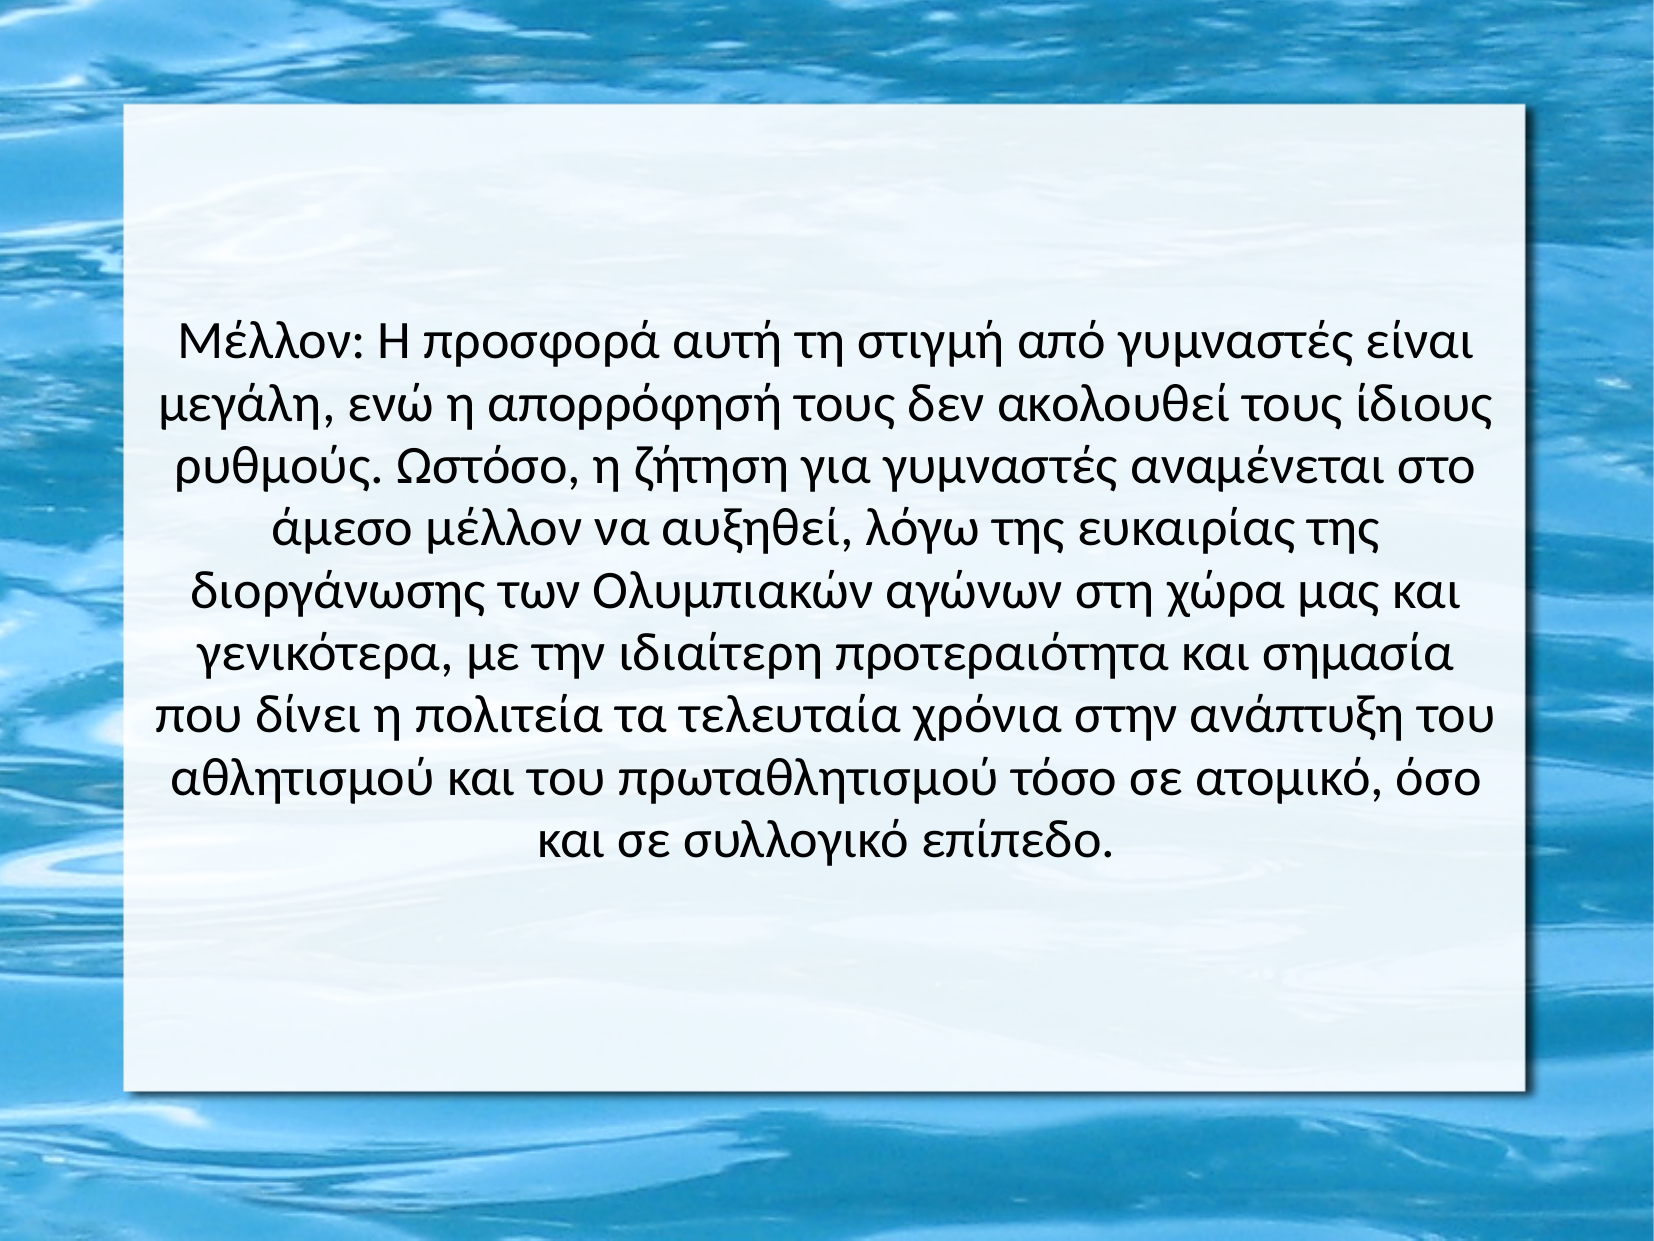

# Μέλλον: Η προσφορά αυτή τη στιγμή από γυμναστές είναι μεγάλη, ενώ η απορρόφησή τους δεν ακολουθεί τους ίδιους ρυθμούς. Ωστόσο, η ζήτηση για γυμναστές αναμένεται στο άμεσο μέλλον να αυξηθεί, λόγω της ευκαιρίας της διοργάνωσης των Ολυμπιακών αγώνων στη χώρα μας και γενικότερα, με την ιδιαίτερη προτεραιότητα και σημασία που δίνει η πολιτεία τα τελευταία χρόνια στην ανάπτυξη του αθλητισμού και του πρωταθλητισμού τόσο σε ατομικό, όσο και σε συλλογικό επίπεδο.